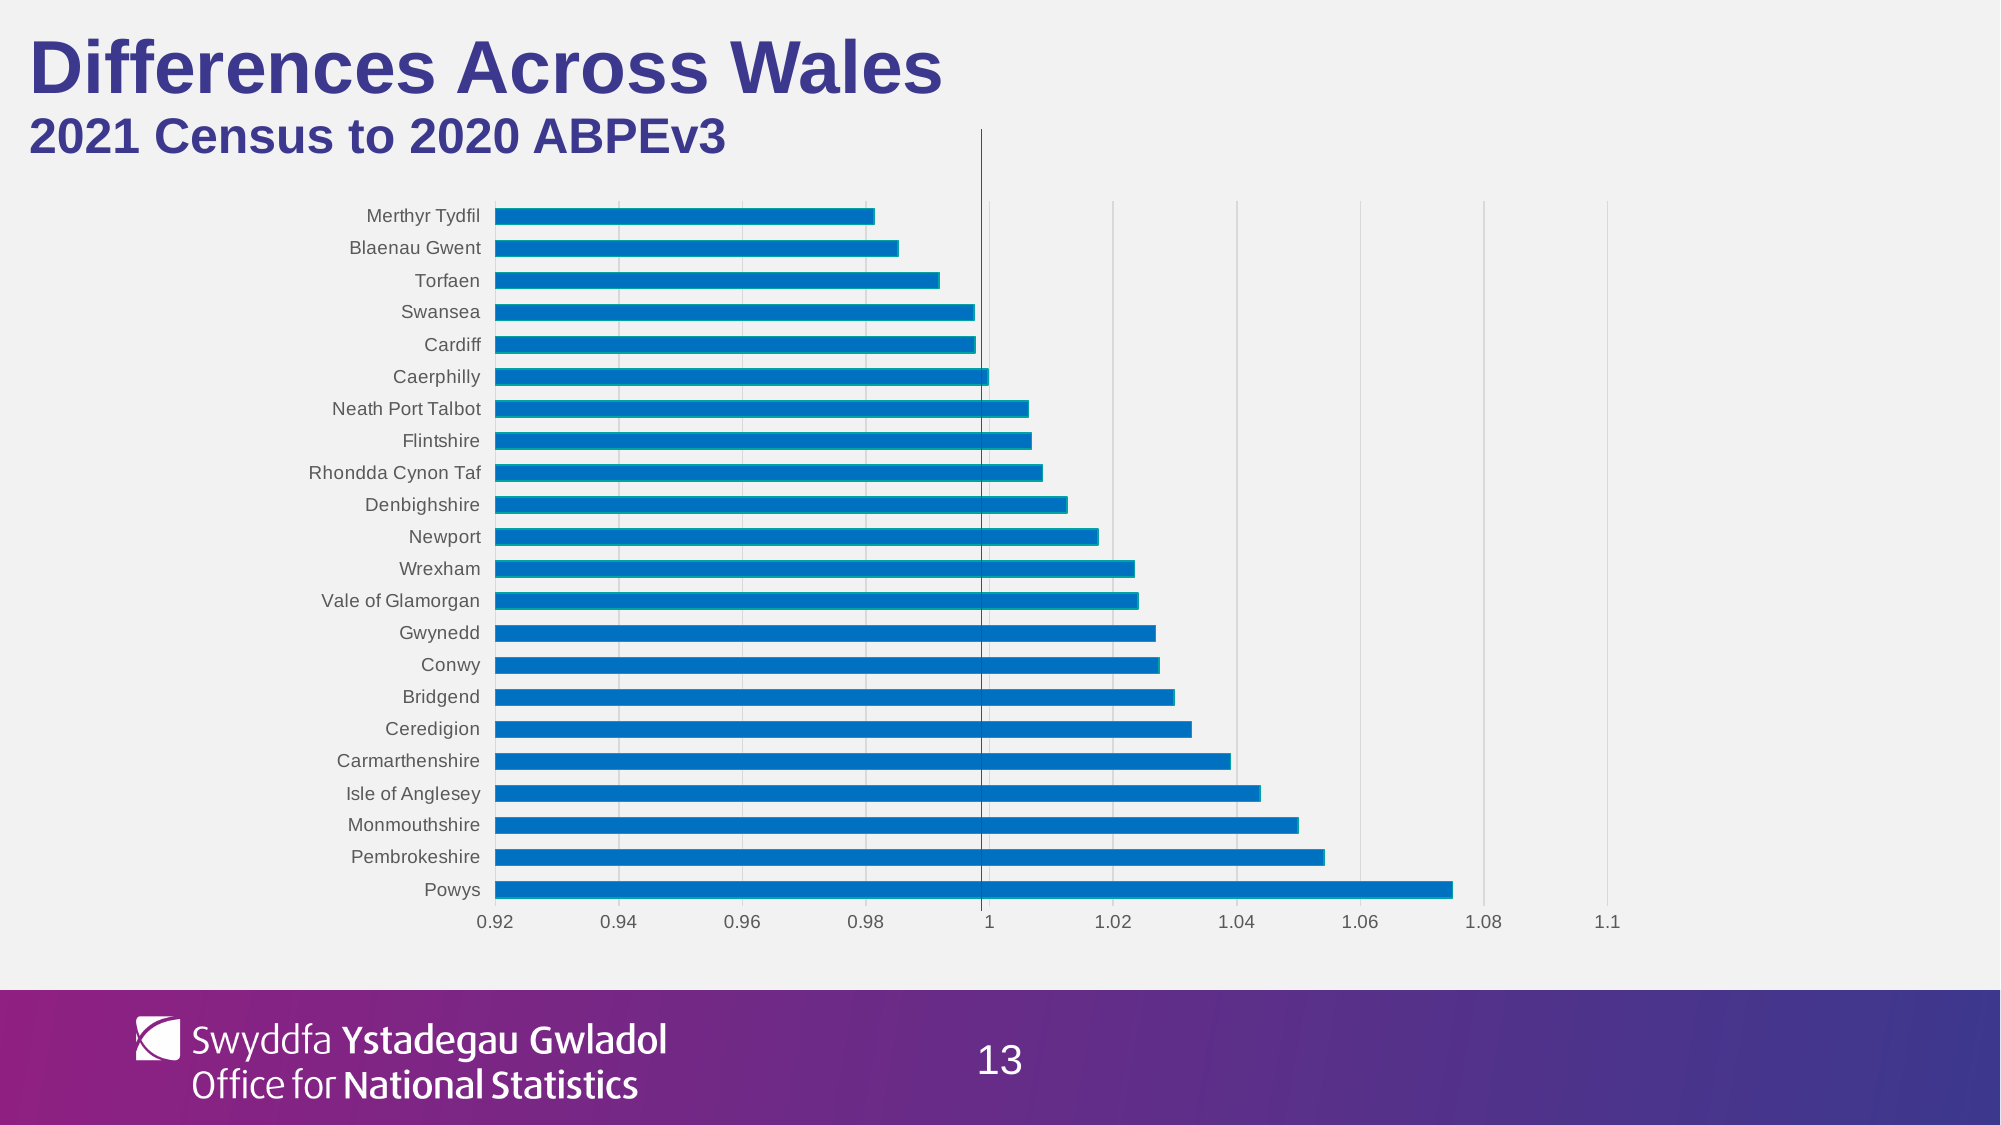

# Differences Across Wales 2021 Census to 2020 ABPEv3
### Chart
| Category | Series3 |
|---|---|
| Powys | 1.07493907064577 |
| Pembrokeshire | 1.05415125447416 |
| Monmouthshire | 1.04989839692933 |
| Isle of Anglesey | 1.04371799921229 |
| Carmarthenshire | 1.03895960277351 |
| Ceredigion | 1.03265500657144 |
| Bridgend | 1.02985518325052 |
| Conwy | 1.02742177990979 |
| Gwynedd | 1.02687005807851 |
| Vale of Glamorgan | 1.0239915470197 |
| Wrexham | 1.02345383473228 |
| Newport | 1.01752618727327 |
| Denbighshire | 1.01255654673826 |
| Rhondda Cynon Taf | 1.00854526785639 |
| Flintshire | 1.00676154041011 |
| Neath Port Talbot | 1.00630087193884 |
| Caerphilly | 0.999721510210345 |
| Cardiff | 0.997580372110692 |
| Swansea | 0.997448872903684 |
| Torfaen | 0.991801252914692 |
| Blaenau Gwent | 0.985127374466205 |
| Merthyr Tydfil | 0.981259282746191 |